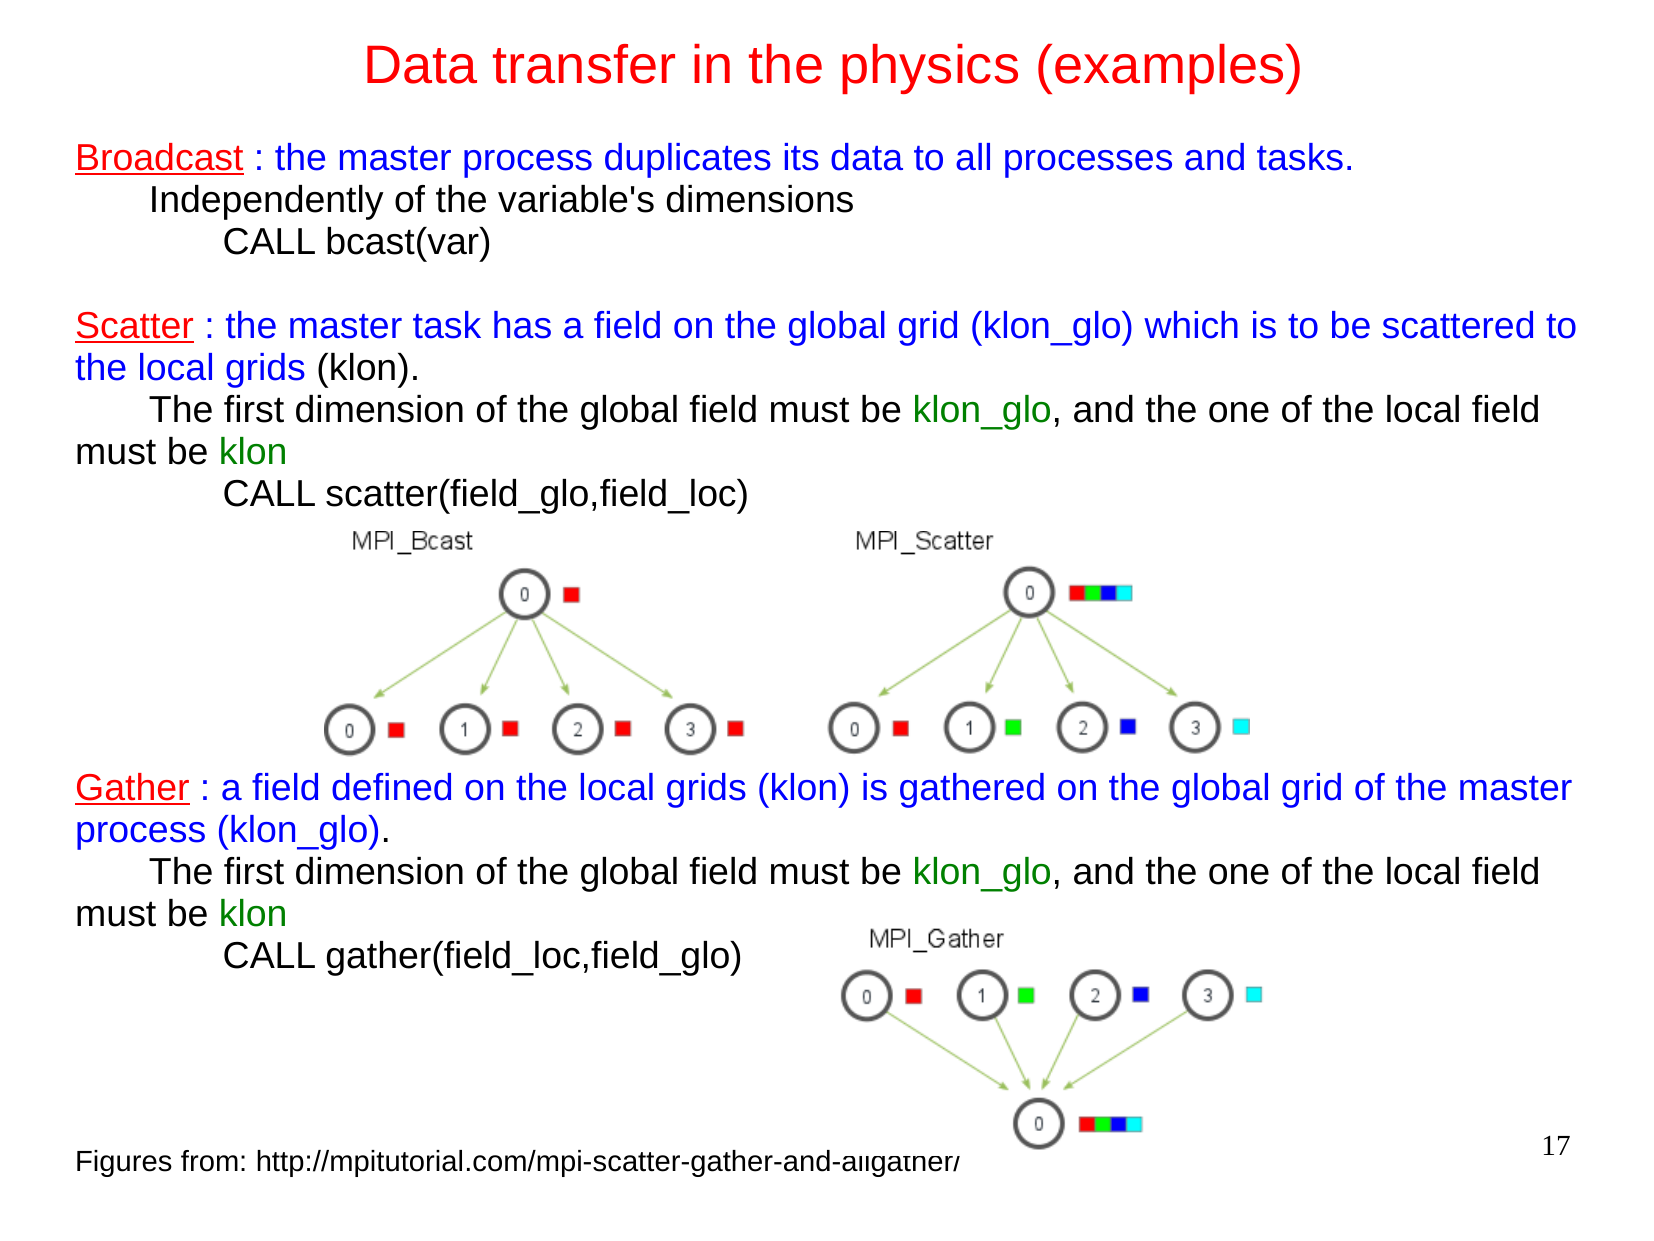

Data transfer in the physics (examples)
Broadcast : the master process duplicates its data to all processes and tasks.
	Independently of the variable's dimensions
		CALL bcast(var)
Scatter : the master task has a field on the global grid (klon_glo) which is to be scattered to the local grids (klon).
	The first dimension of the global field must be klon_glo, and the one of the local field must be klon
		CALL scatter(field_glo,field_loc)
Gather : a field defined on the local grids (klon) is gathered on the global grid of the master process (klon_glo).
	The first dimension of the global field must be klon_glo, and the one of the local field must be klon
		CALL gather(field_loc,field_glo)
Figures from: http://mpitutorial.com/mpi-scatter-gather-and-allgather/
17